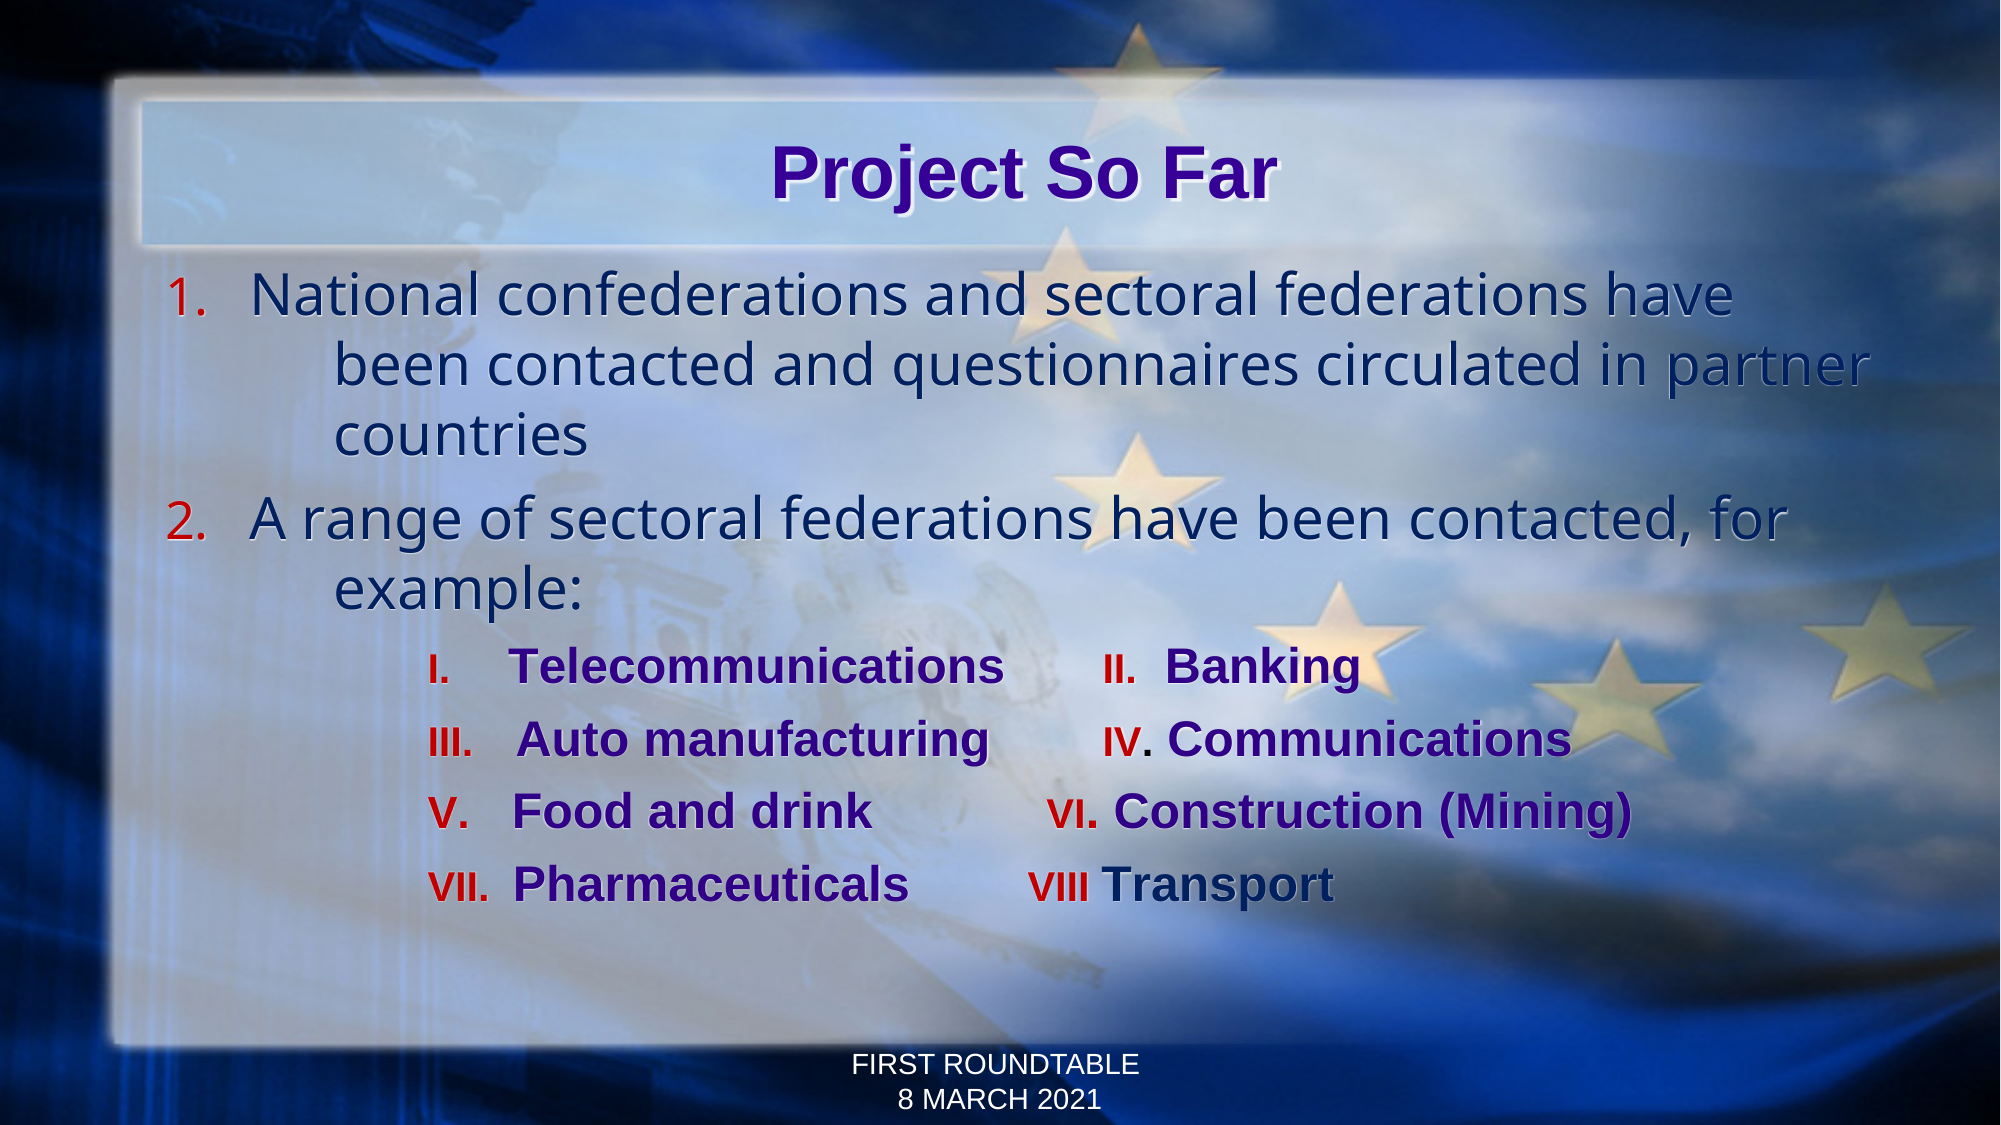

# Project So Far
National confederations and sectoral federations have been contacted and questionnaires circulated in partner countries
A range of sectoral federations have been contacted, for example:
I. Telecommunications		II. Banking
III. Auto manufacturing 		IV. Communications
Food and drink			VI. Construction (Mining)
VII. Pharmaceuticals		VIII Transport
FIRST ROUNDTABLE
8 MARCH 2021